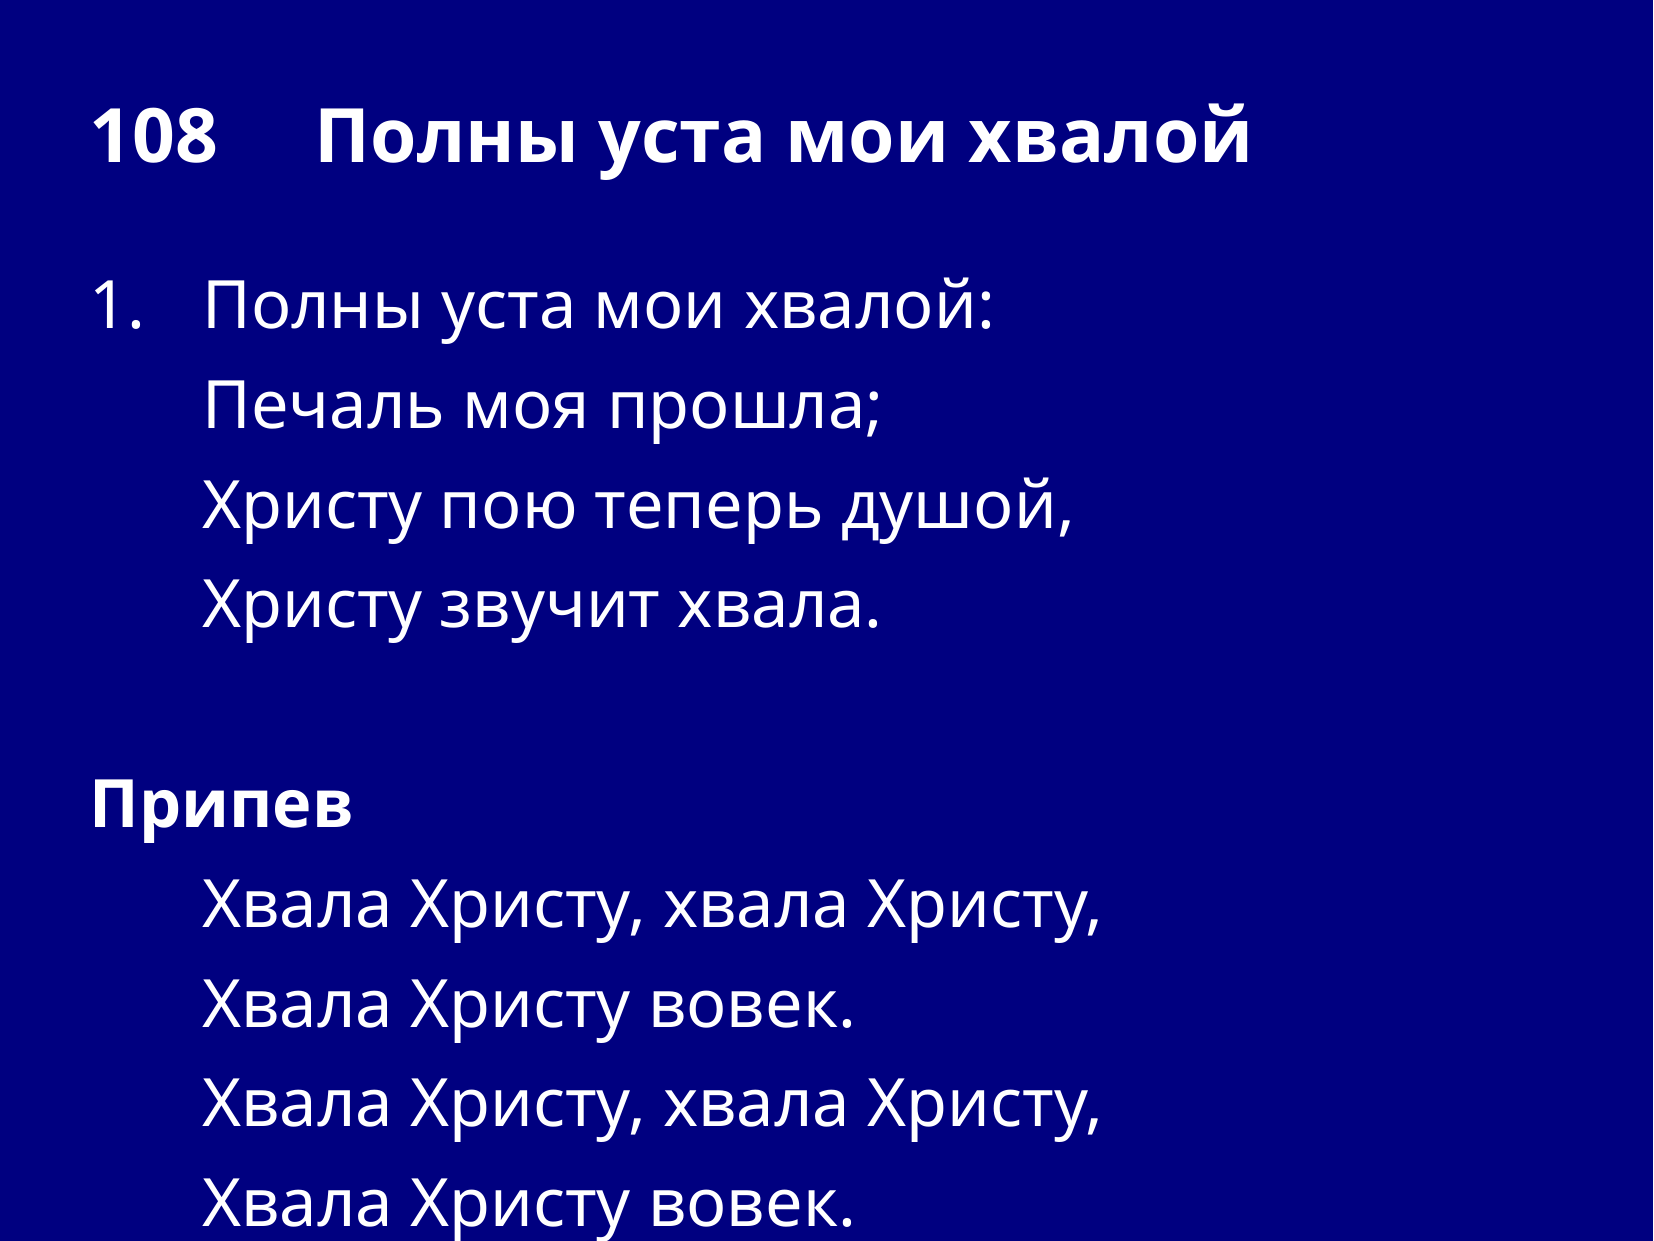

108	Полны уста мои хвалой
1.	Полны уста мои хвалой:
	Печаль моя прошла;
	Христу пою теперь душой,
	Христу звучит хвала.
Припев
	Хвала Христу, хвала Христу,
	Хвала Христу вовек.
	Хвала Христу, хвала Христу,
	Хвала Христу вовек.